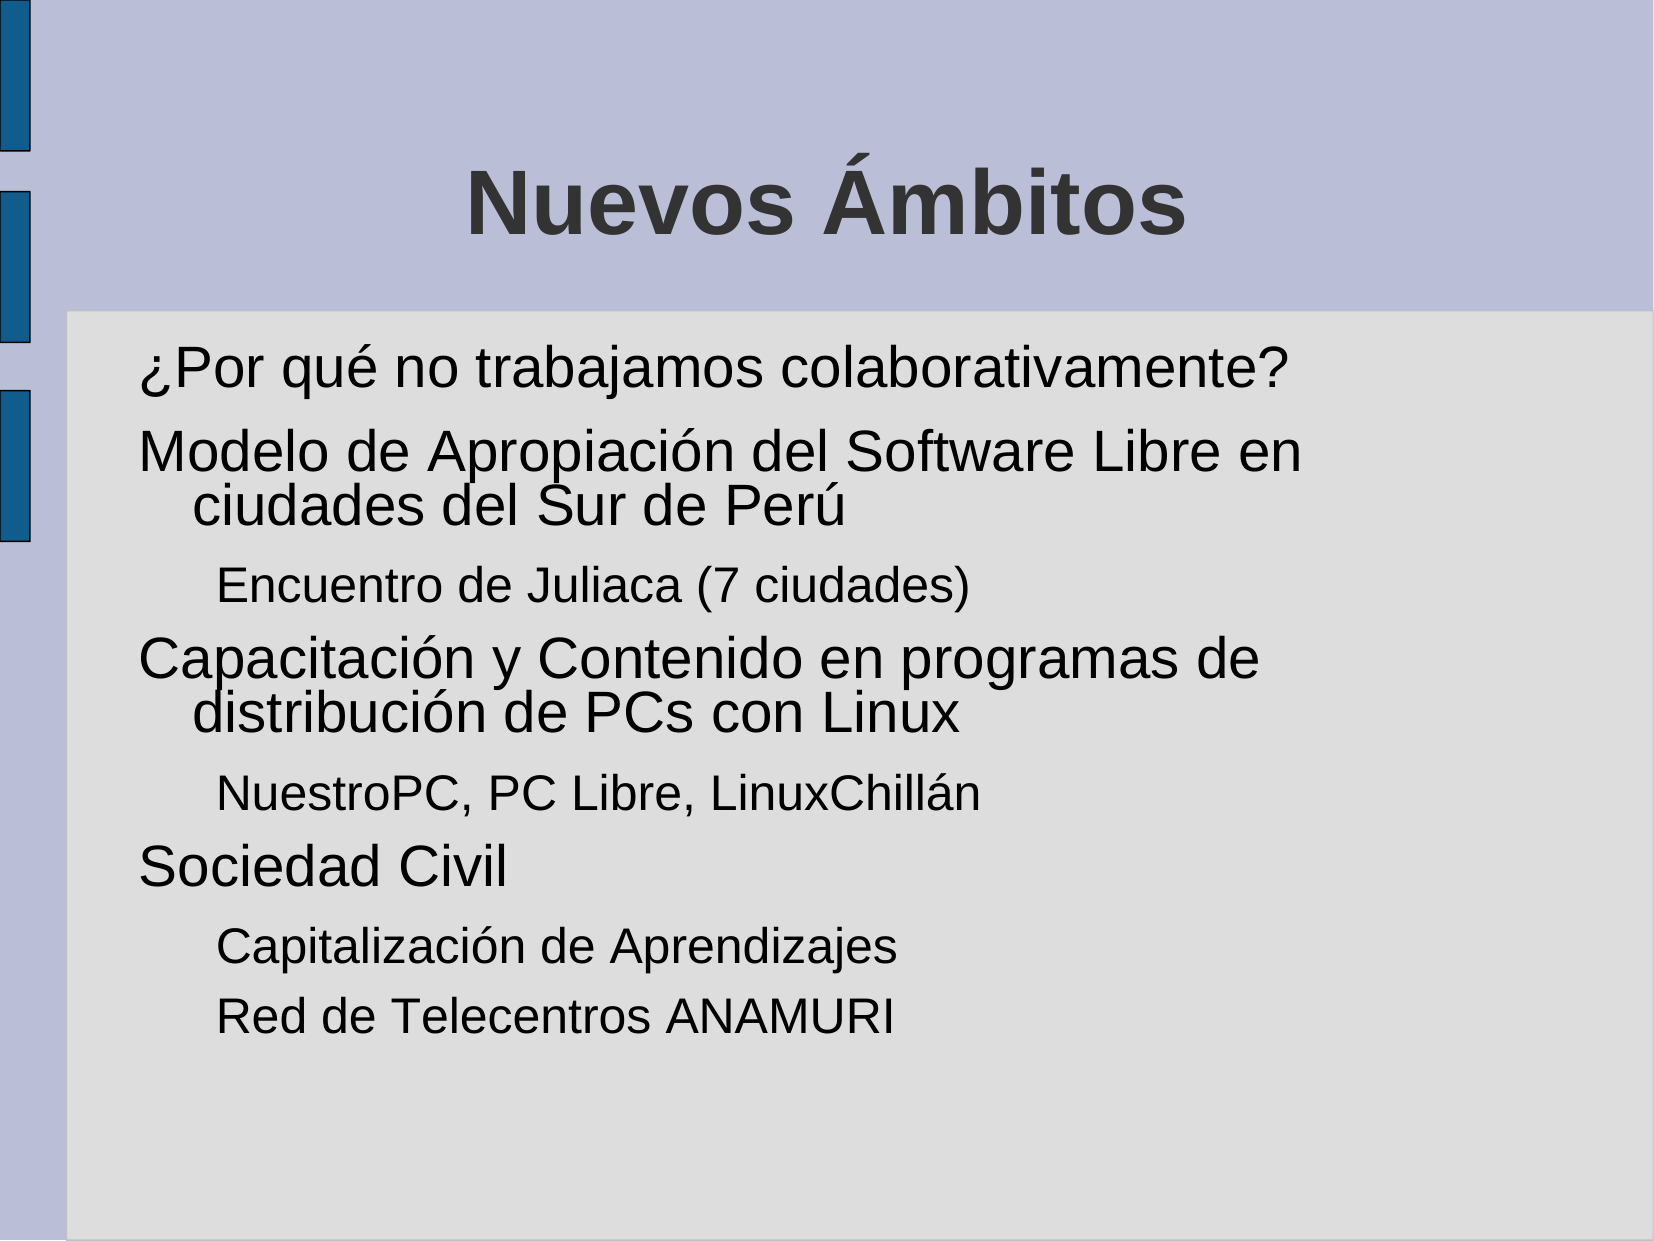

# Nuevos Ámbitos
¿Por qué no trabajamos colaborativamente?
Modelo de Apropiación del Software Libre en ciudades del Sur de Perú
Encuentro de Juliaca (7 ciudades)
Capacitación y Contenido en programas de distribución de PCs con Linux
NuestroPC, PC Libre, LinuxChillán
Sociedad Civil
Capitalización de Aprendizajes
Red de Telecentros ANAMURI